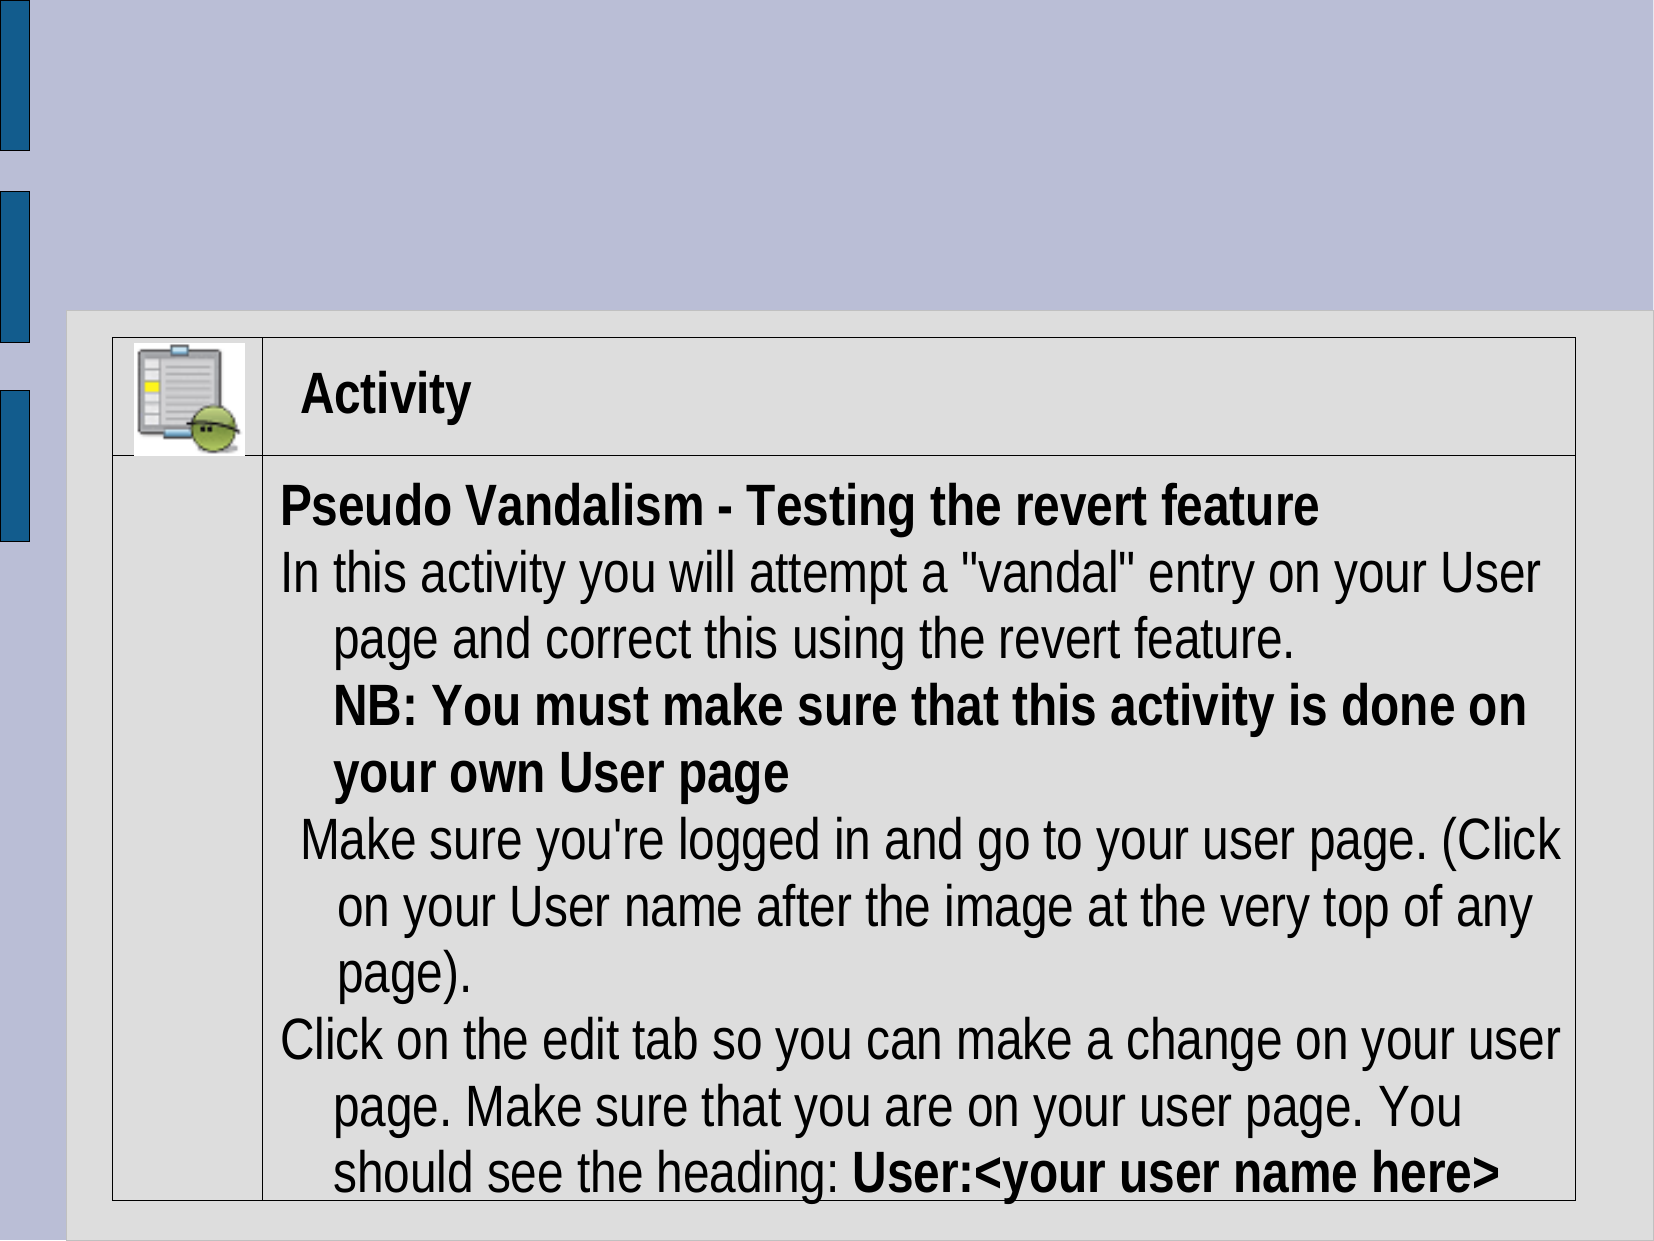

Activity
# Pseudo Vandalism - Testing the revert feature
In this activity you will attempt a "vandal" entry on your User page and correct this using the revert feature.
NB: You must make sure that this activity is done on your own User page
Make sure you're logged in and go to your user page. (Click on your User name after the image at the very top of any page).
Click on the edit tab so you can make a change on your user page. Make sure that you are on your user page. You should see the heading: User:<your user name here>